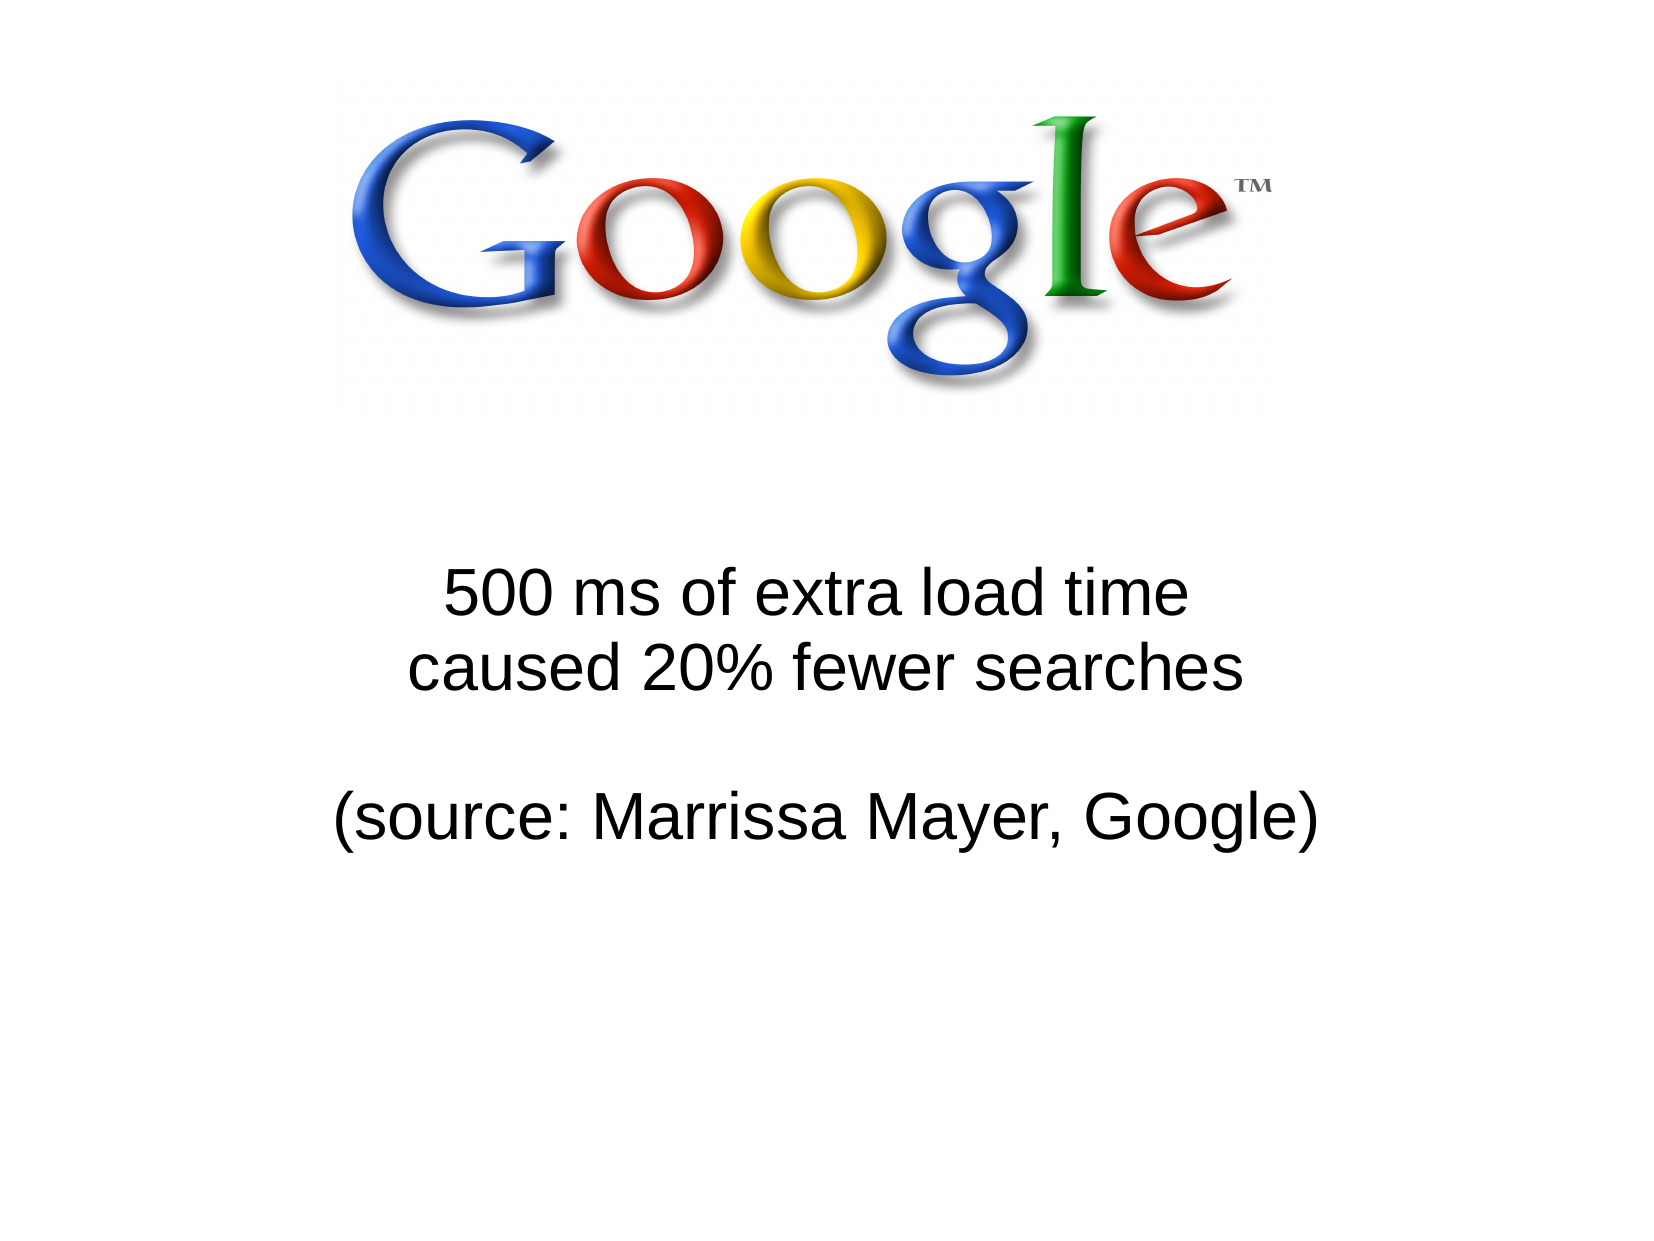

# 500 ms of extra load time
caused 20% fewer searches
(source: Marrissa Mayer, Google)